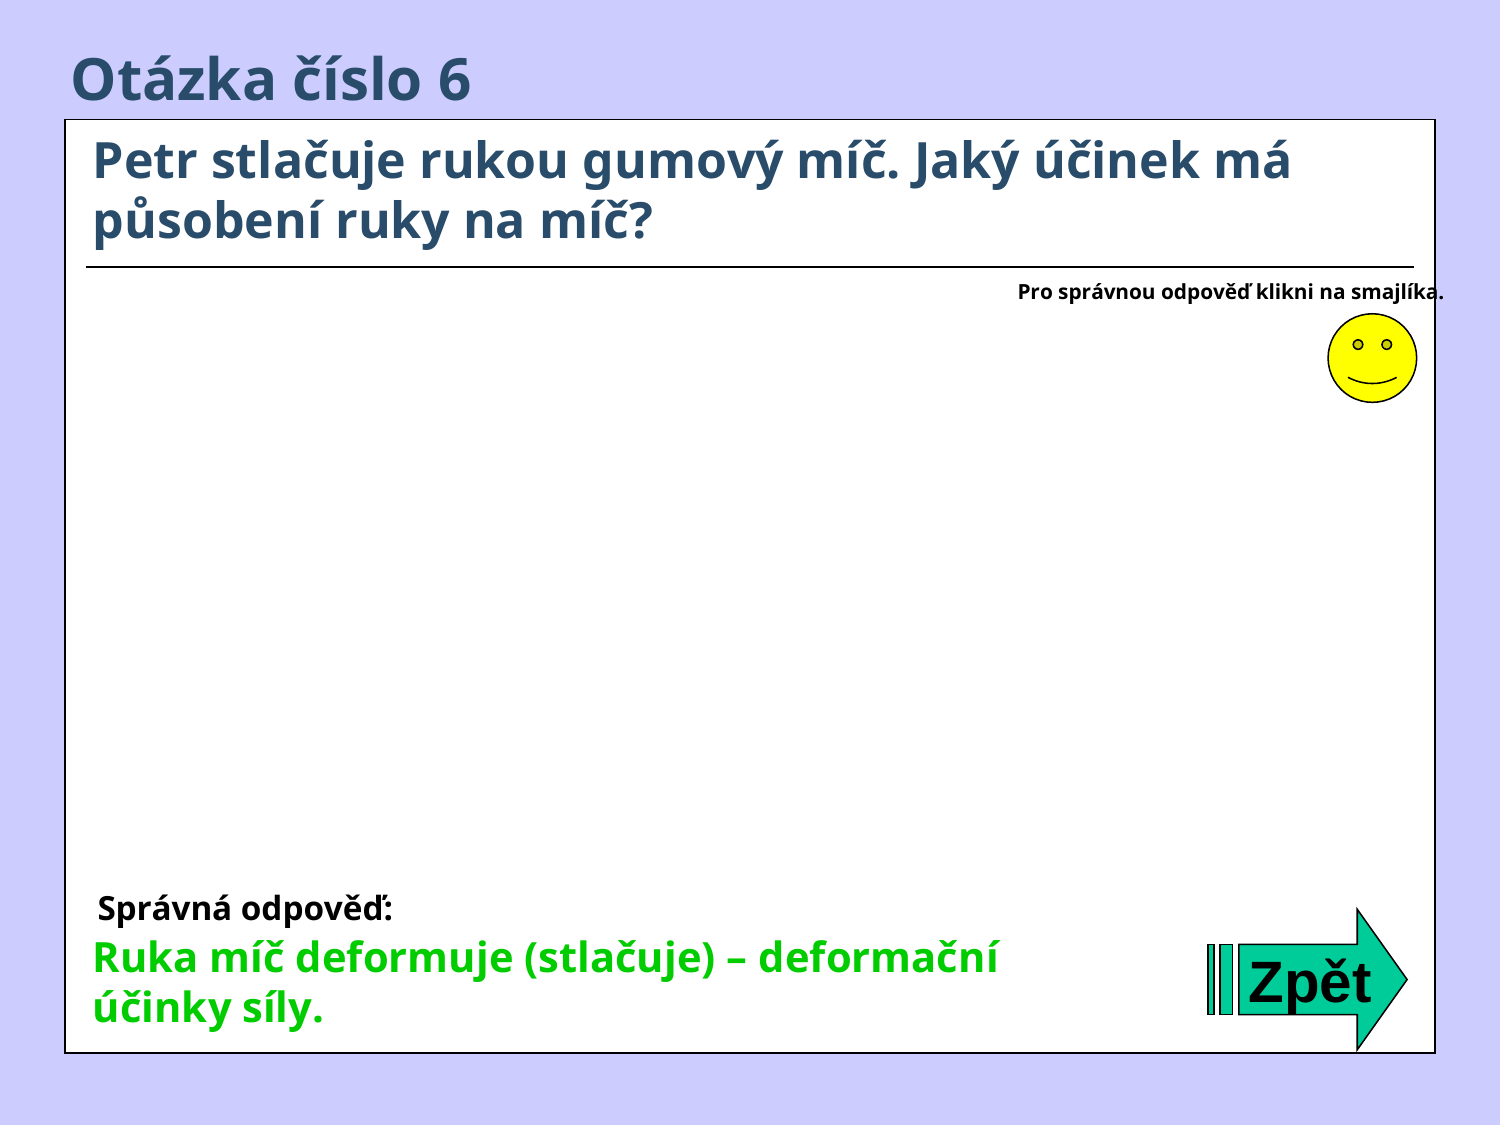

Otázka číslo 6
Petr stlačuje rukou gumový míč. Jaký účinek má působení ruky na míč?
Pro správnou odpověď klikni na smajlíka.
Správná odpověď:
Zpět
Ruka míč deformuje (stlačuje) – deformační účinky síly.